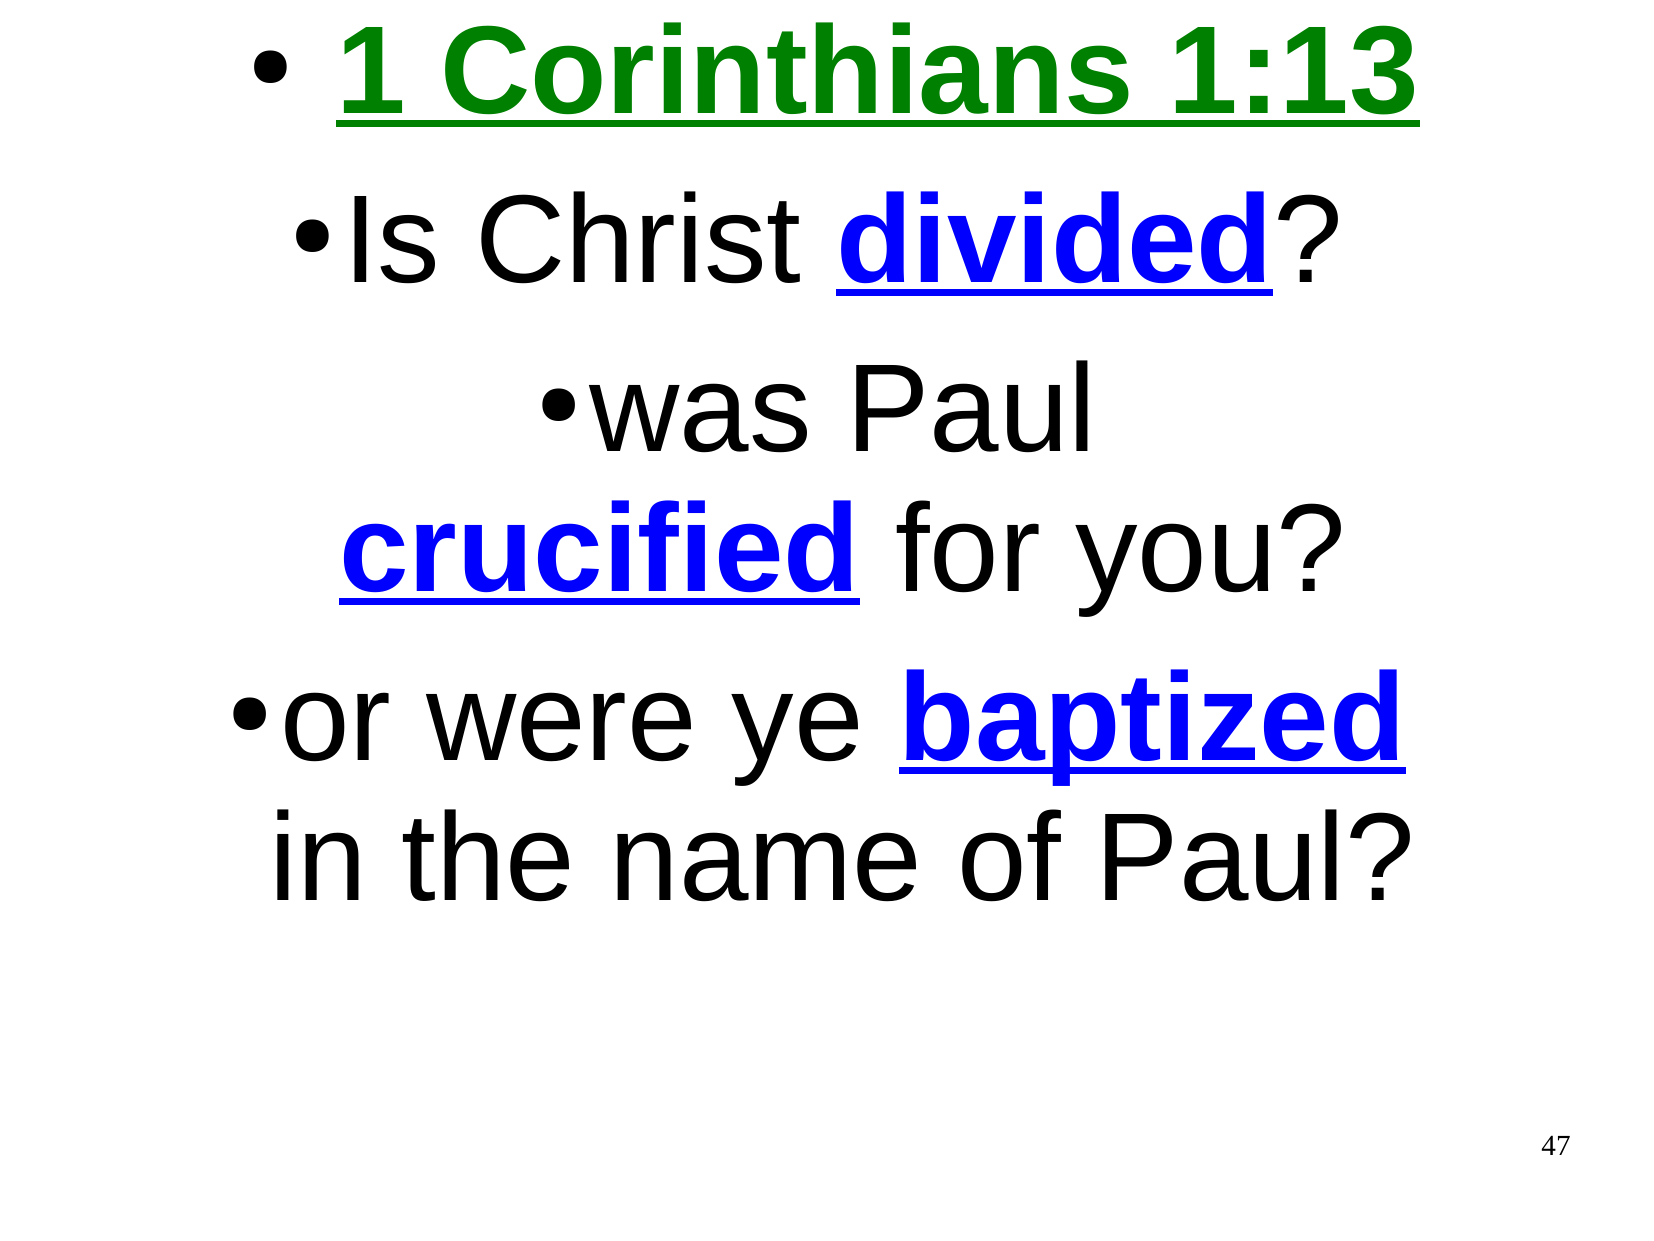

# 1 Corinthians 1:13
Is Christ divided?
was Paul
crucified for you?
or were ye baptized
in the name of Paul?
47